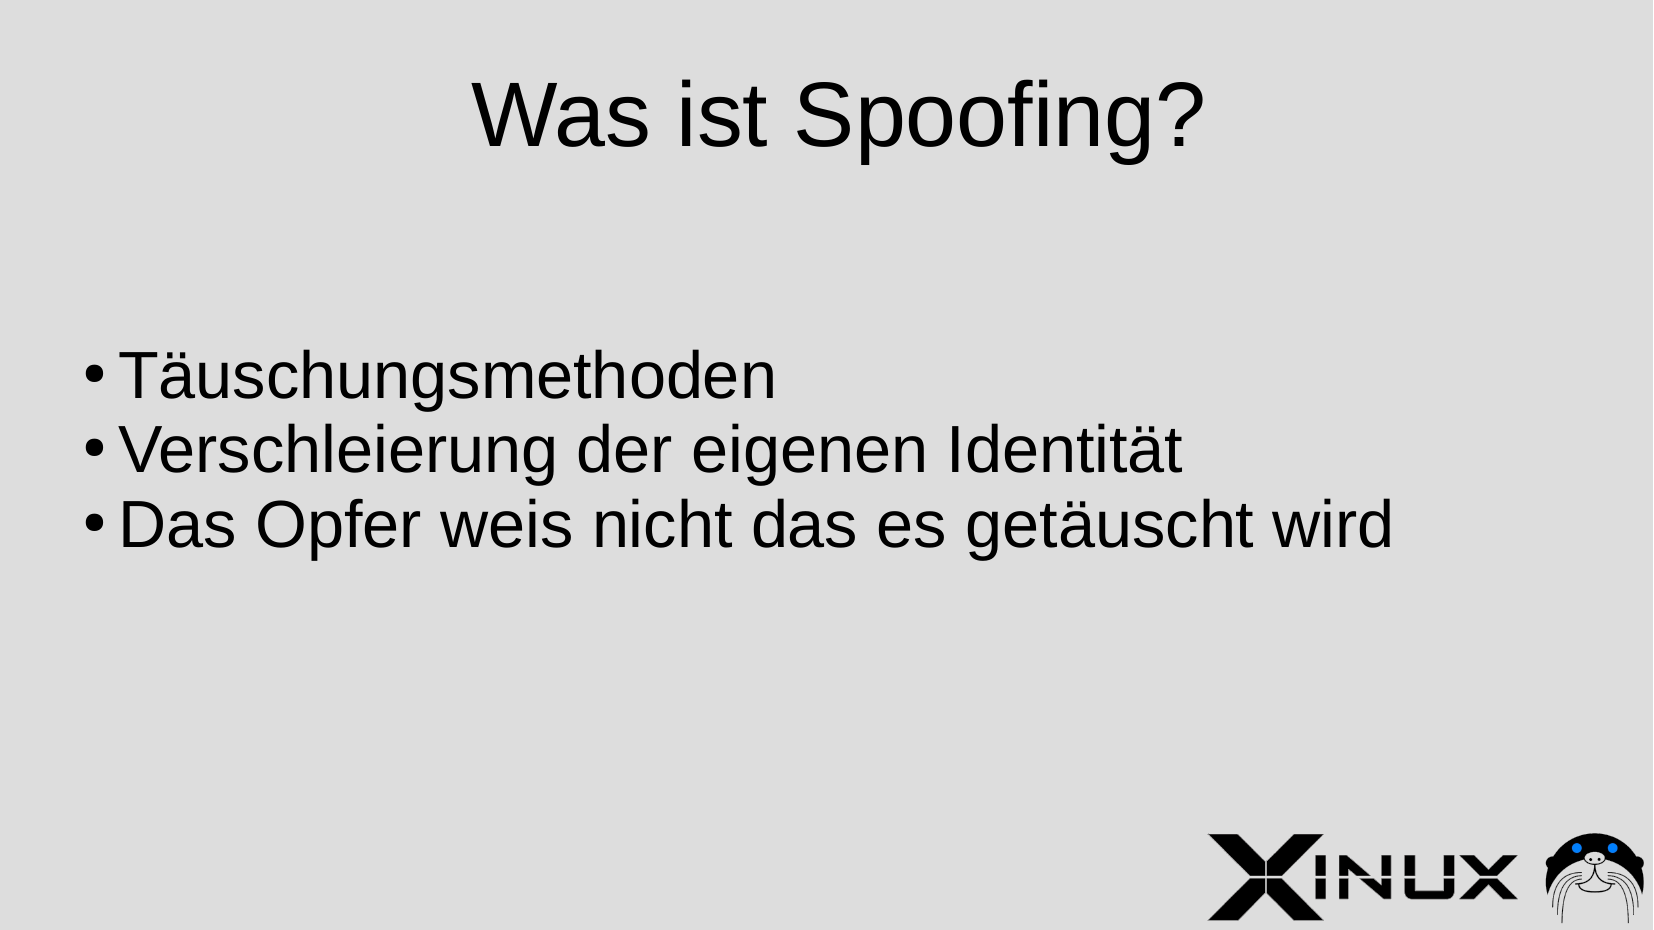

# Was ist Spoofing?
Täuschungsmethoden
Verschleierung der eigenen Identität
Das Opfer weis nicht das es getäuscht wird